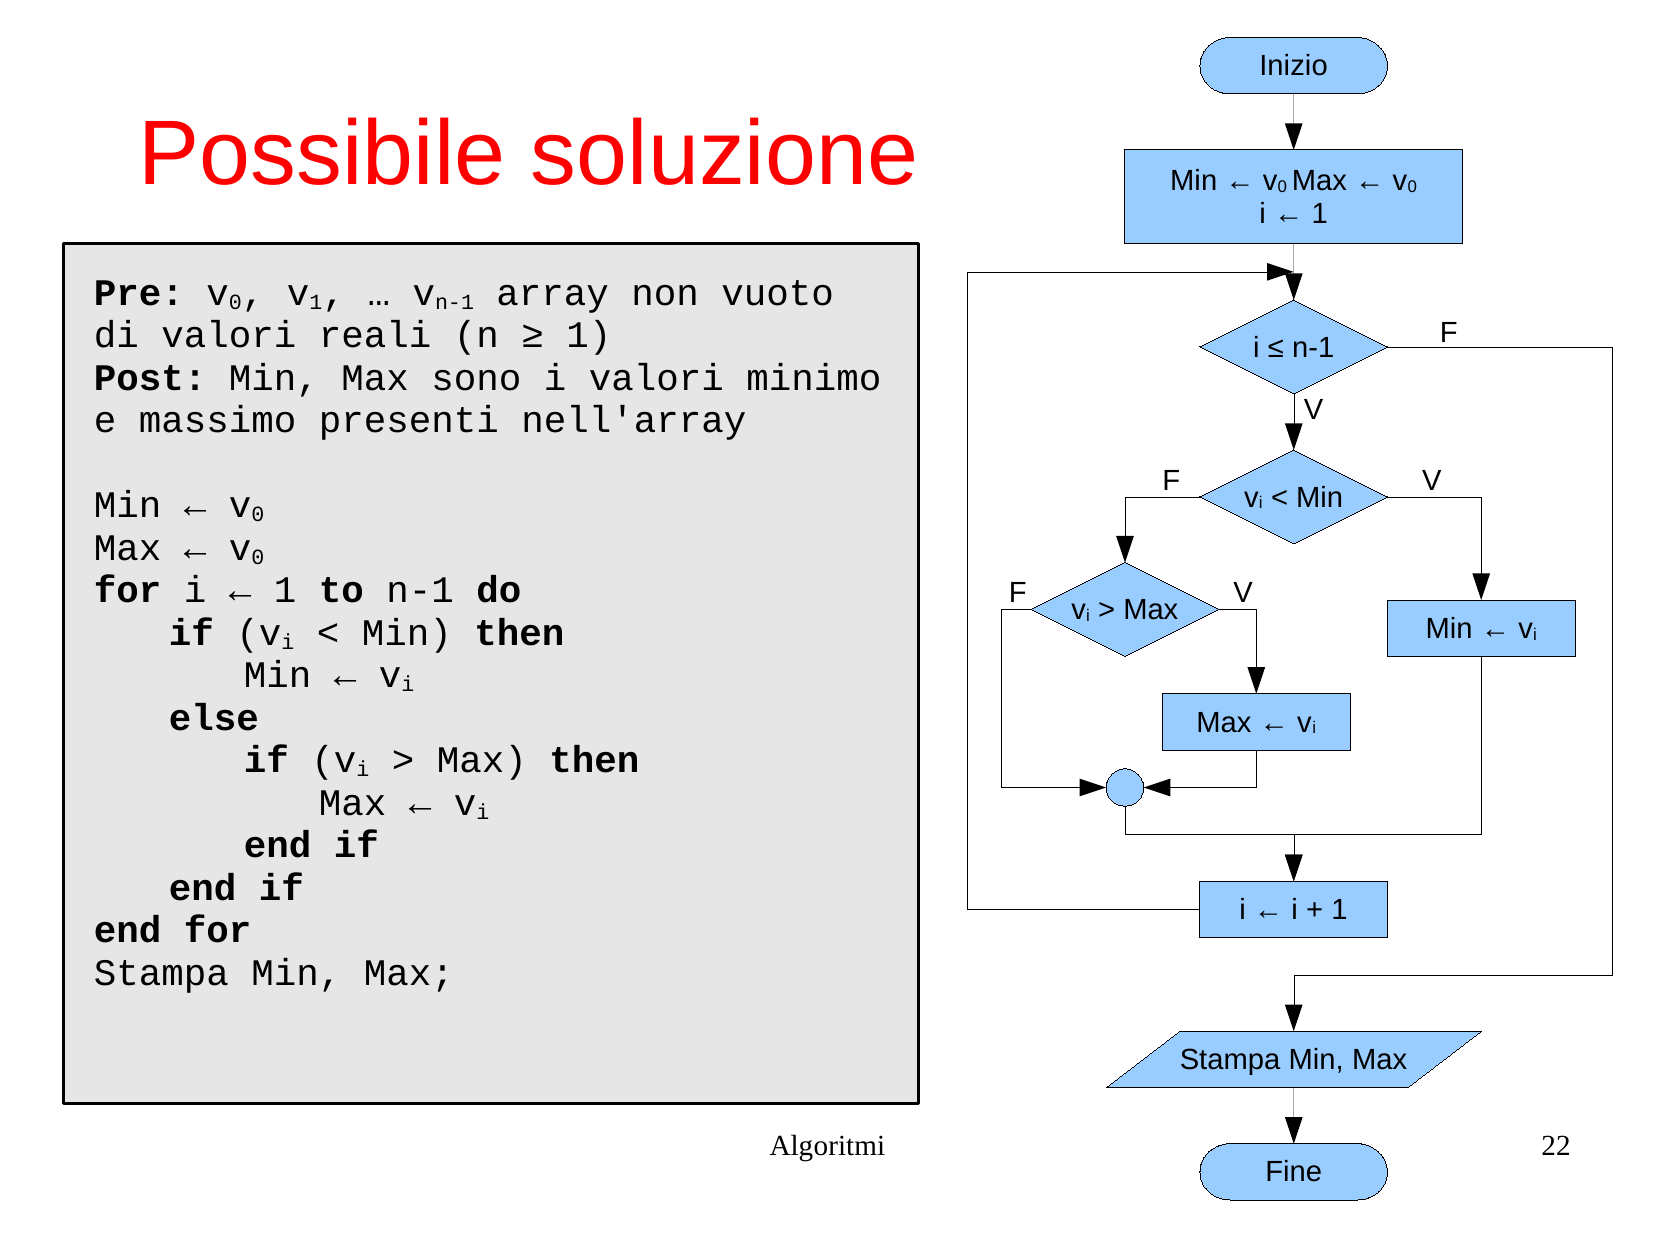

Inizio
# Possibile soluzione
Min ← v0 Max ← v0
i ← 1
Pre: v0, v1, … vn-1 array non vuoto di valori reali (n ≥ 1)
Post: Min, Max sono i valori minimo e massimo presenti nell'array
Min ← v0
Max ← v0
for i ← 1 to n-1 do
	if (vi < Min) then
		Min ← vi
	else
		if (vi > Max) then
			Max ← vi
		end if
	end if
end for
Stampa Min, Max;
i ≤ n-1
F
V
vi < Min
F
V
vi > Max
F
V
Min ← vi
Max ← vi
i ← i + 1
Stampa Min, Max
Algoritmi
22
Fine